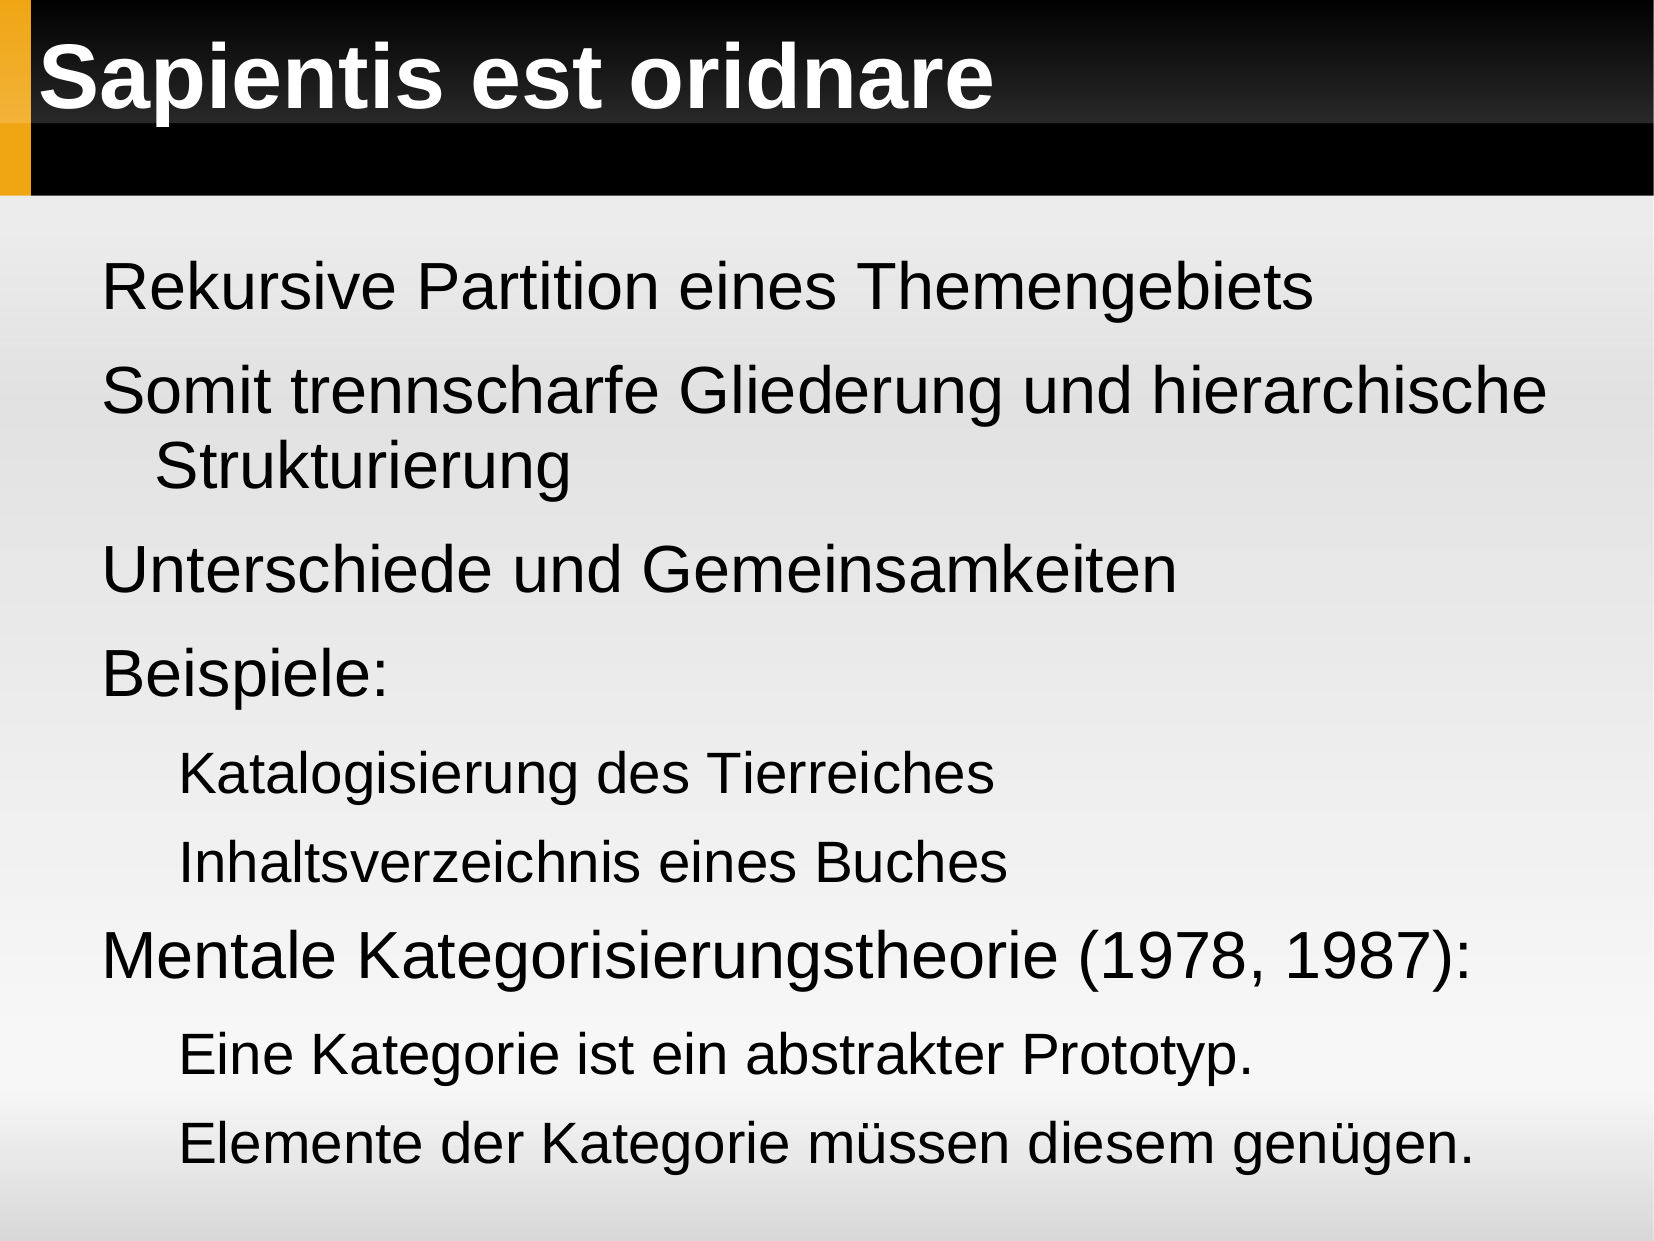

# Sapientis est oridnare
Rekursive Partition eines Themengebiets
Somit trennscharfe Gliederung und hierarchische Strukturierung
Unterschiede und Gemeinsamkeiten
Beispiele:
Katalogisierung des Tierreiches
Inhaltsverzeichnis eines Buches
Mentale Kategorisierungstheorie (1978, 1987):
Eine Kategorie ist ein abstrakter Prototyp.
Elemente der Kategorie müssen diesem genügen.